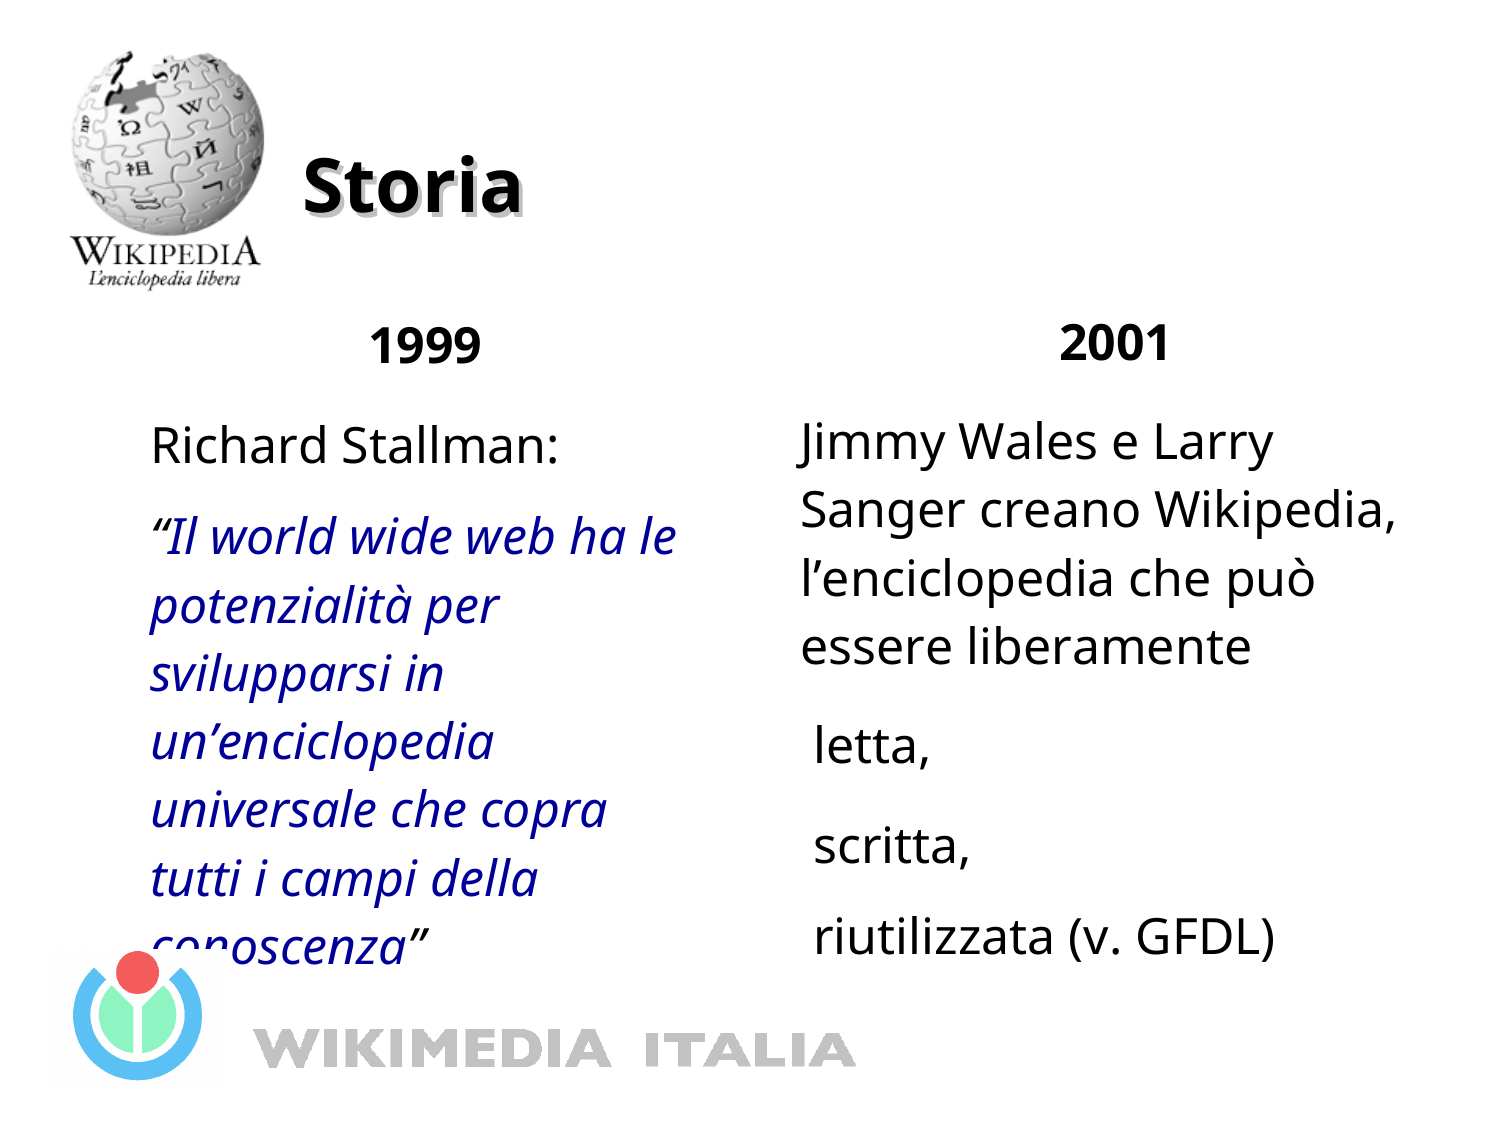

Storia
2001
Jimmy Wales e Larry Sanger creano Wikipedia, l’enciclopedia che può essere liberamente
 letta,
 scritta,
 riutilizzata (v. GFDL)
1999
Richard Stallman:
“Il world wide web ha le potenzialità per svilupparsi in un’enciclopedia universale che copra tutti i campi della conoscenza”